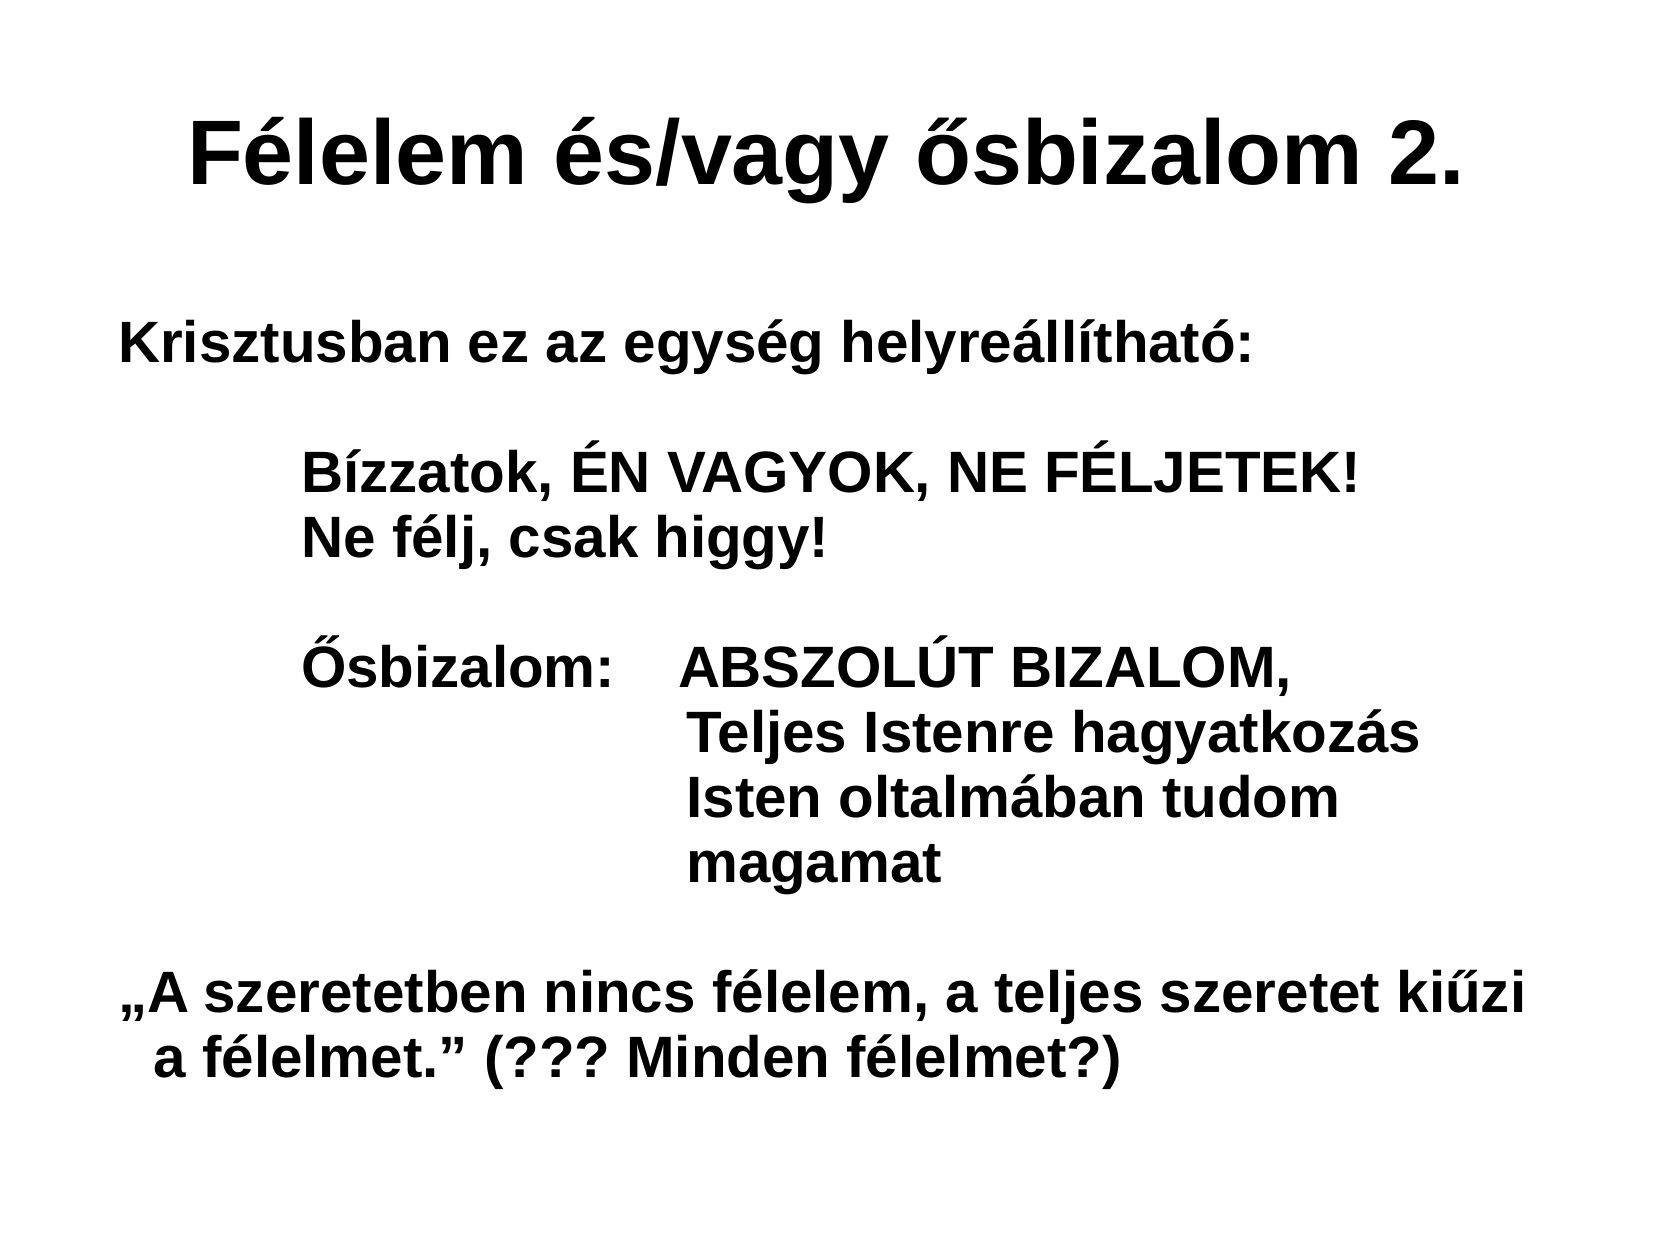

# Félelem és/vagy ősbizalom 2.
Krisztusban ez az egység helyreállítható:
		Bízzatok, ÉN VAGYOK, NE FÉLJETEK!
		Ne félj, csak higgy!
		Ősbizalom: ABSZOLÚT BIZALOM,
							 Teljes Istenre hagyatkozás
							 Isten oltalmában tudom 										 magamat
„A szeretetben nincs félelem, a teljes szeretet kiűzi a félelmet.” (??? Minden félelmet?)